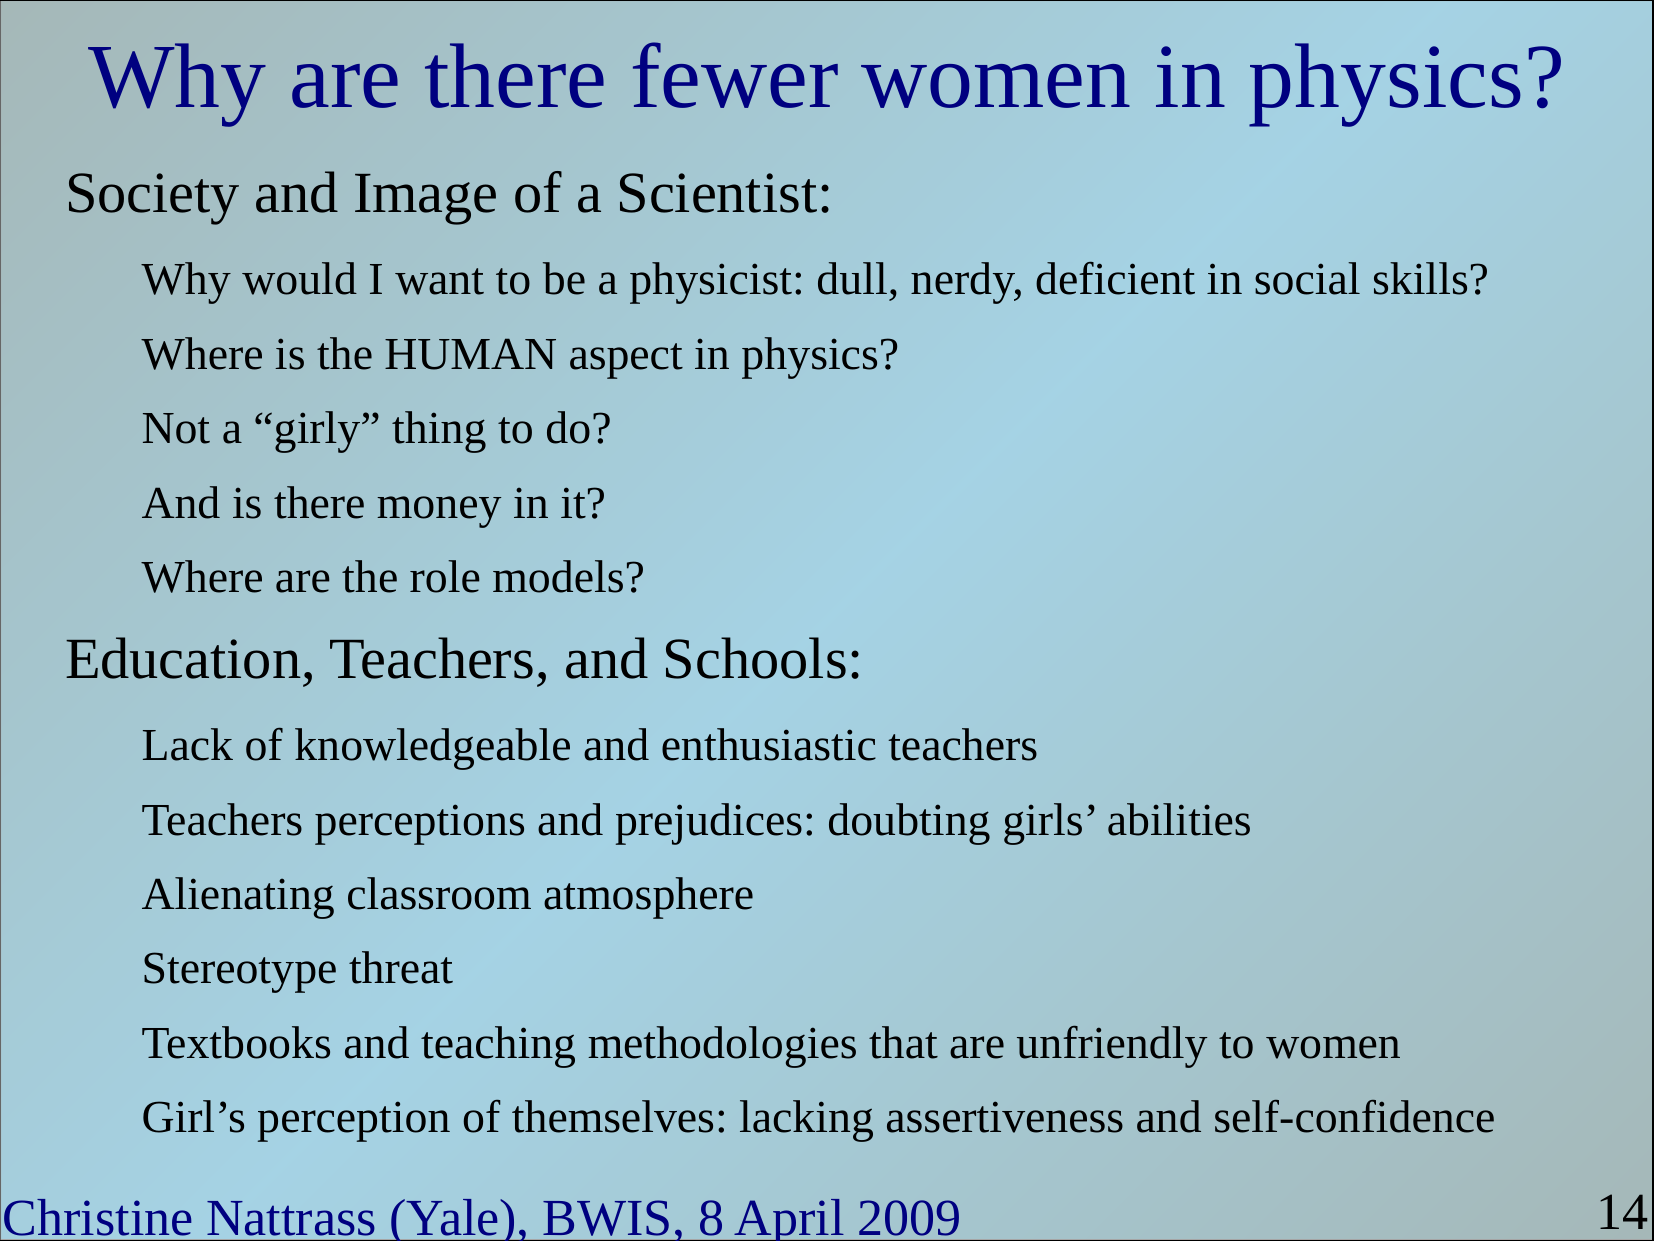

# Why are there fewer women in physics?
Society and Image of a Scientist:
Why would I want to be a physicist: dull, nerdy, deficient in social skills?
Where is the HUMAN aspect in physics?
Not a “girly” thing to do?
And is there money in it?
Where are the role models?
Education, Teachers, and Schools:
Lack of knowledgeable and enthusiastic teachers
Teachers perceptions and prejudices: doubting girls’ abilities
Alienating classroom atmosphere
Stereotype threat
Textbooks and teaching methodologies that are unfriendly to women
Girl’s perception of themselves: lacking assertiveness and self-confidence